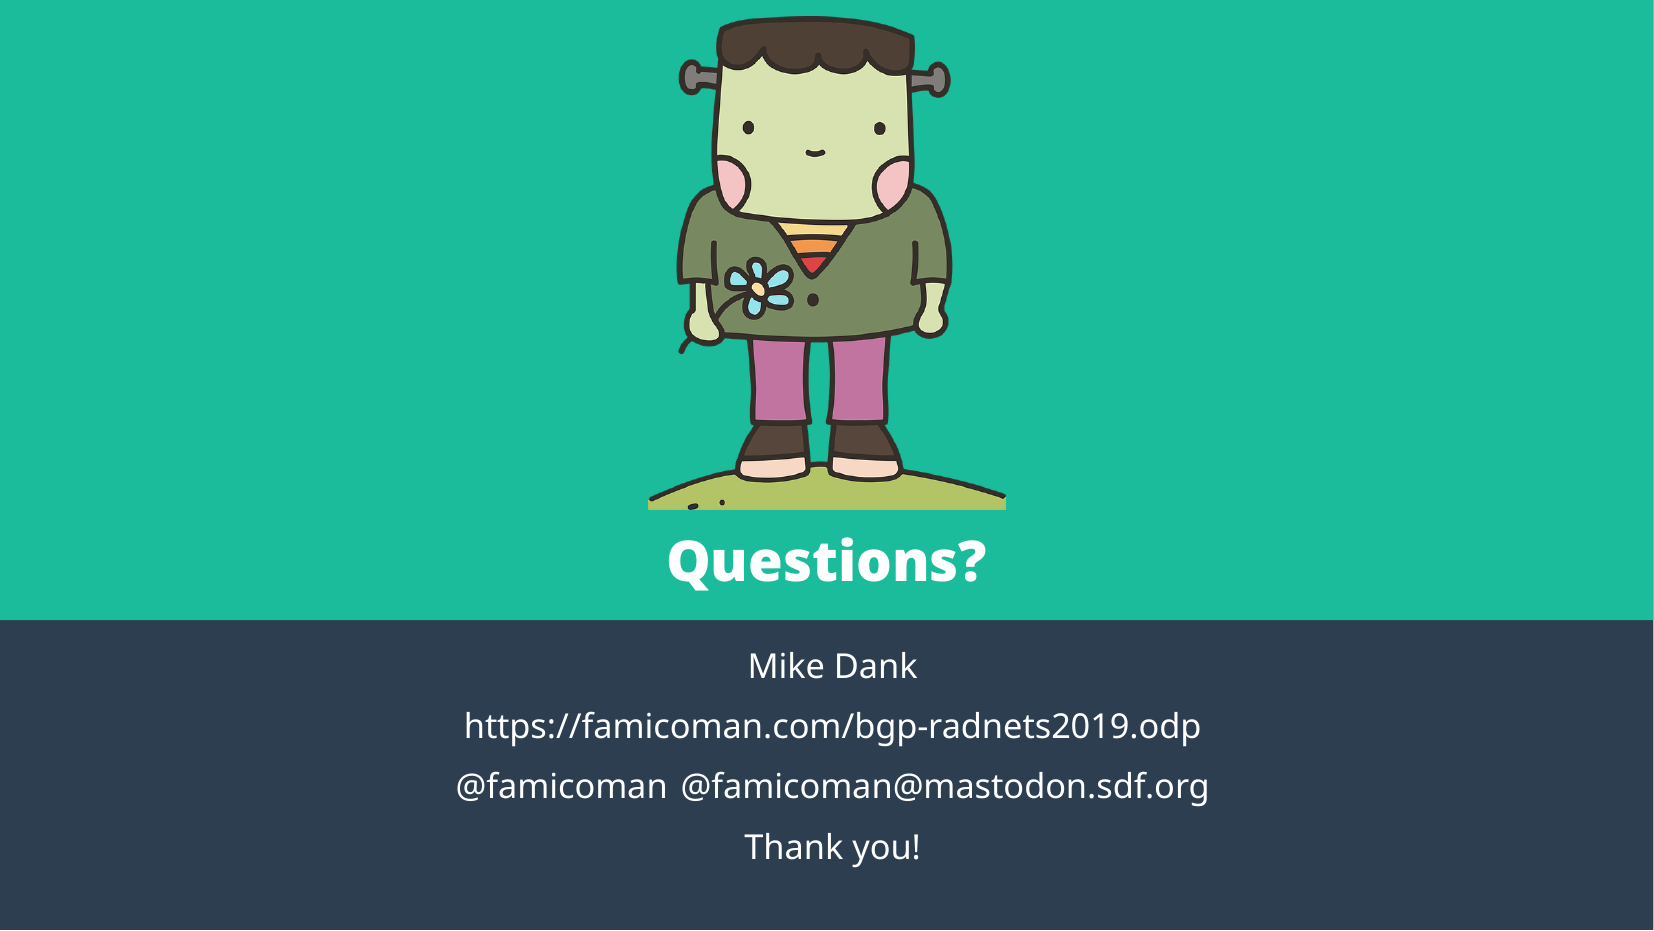

# Questions?
Mike Dank
https://famicoman.com/bgp-radnets2019.odp
@famicoman	@famicoman@mastodon.sdf.org
Thank you!